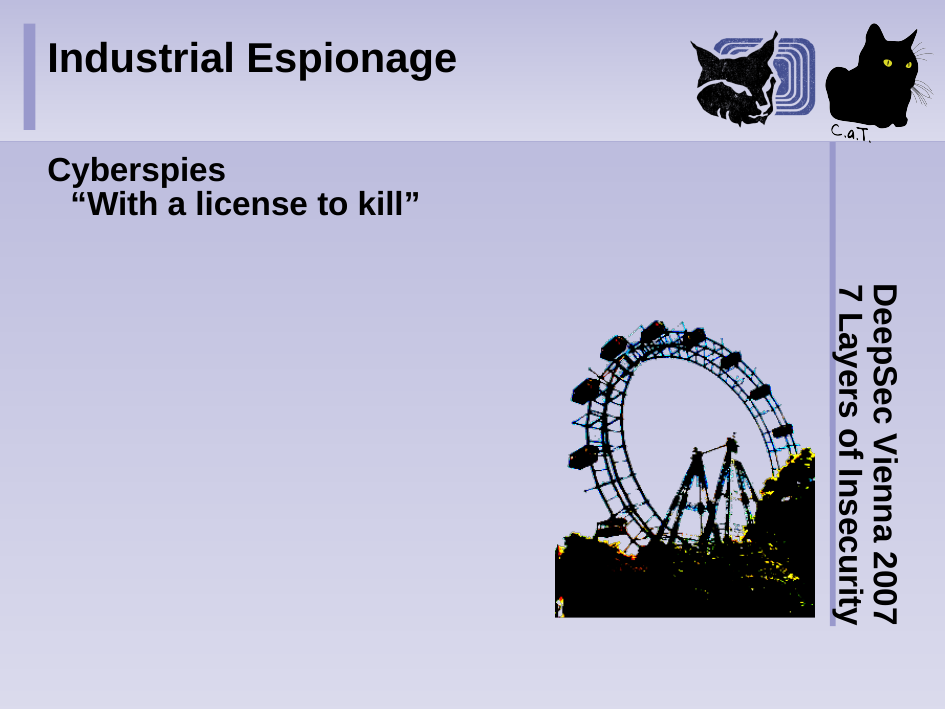

# Industrial Espionage
Cyberspies
“With a license to kill”